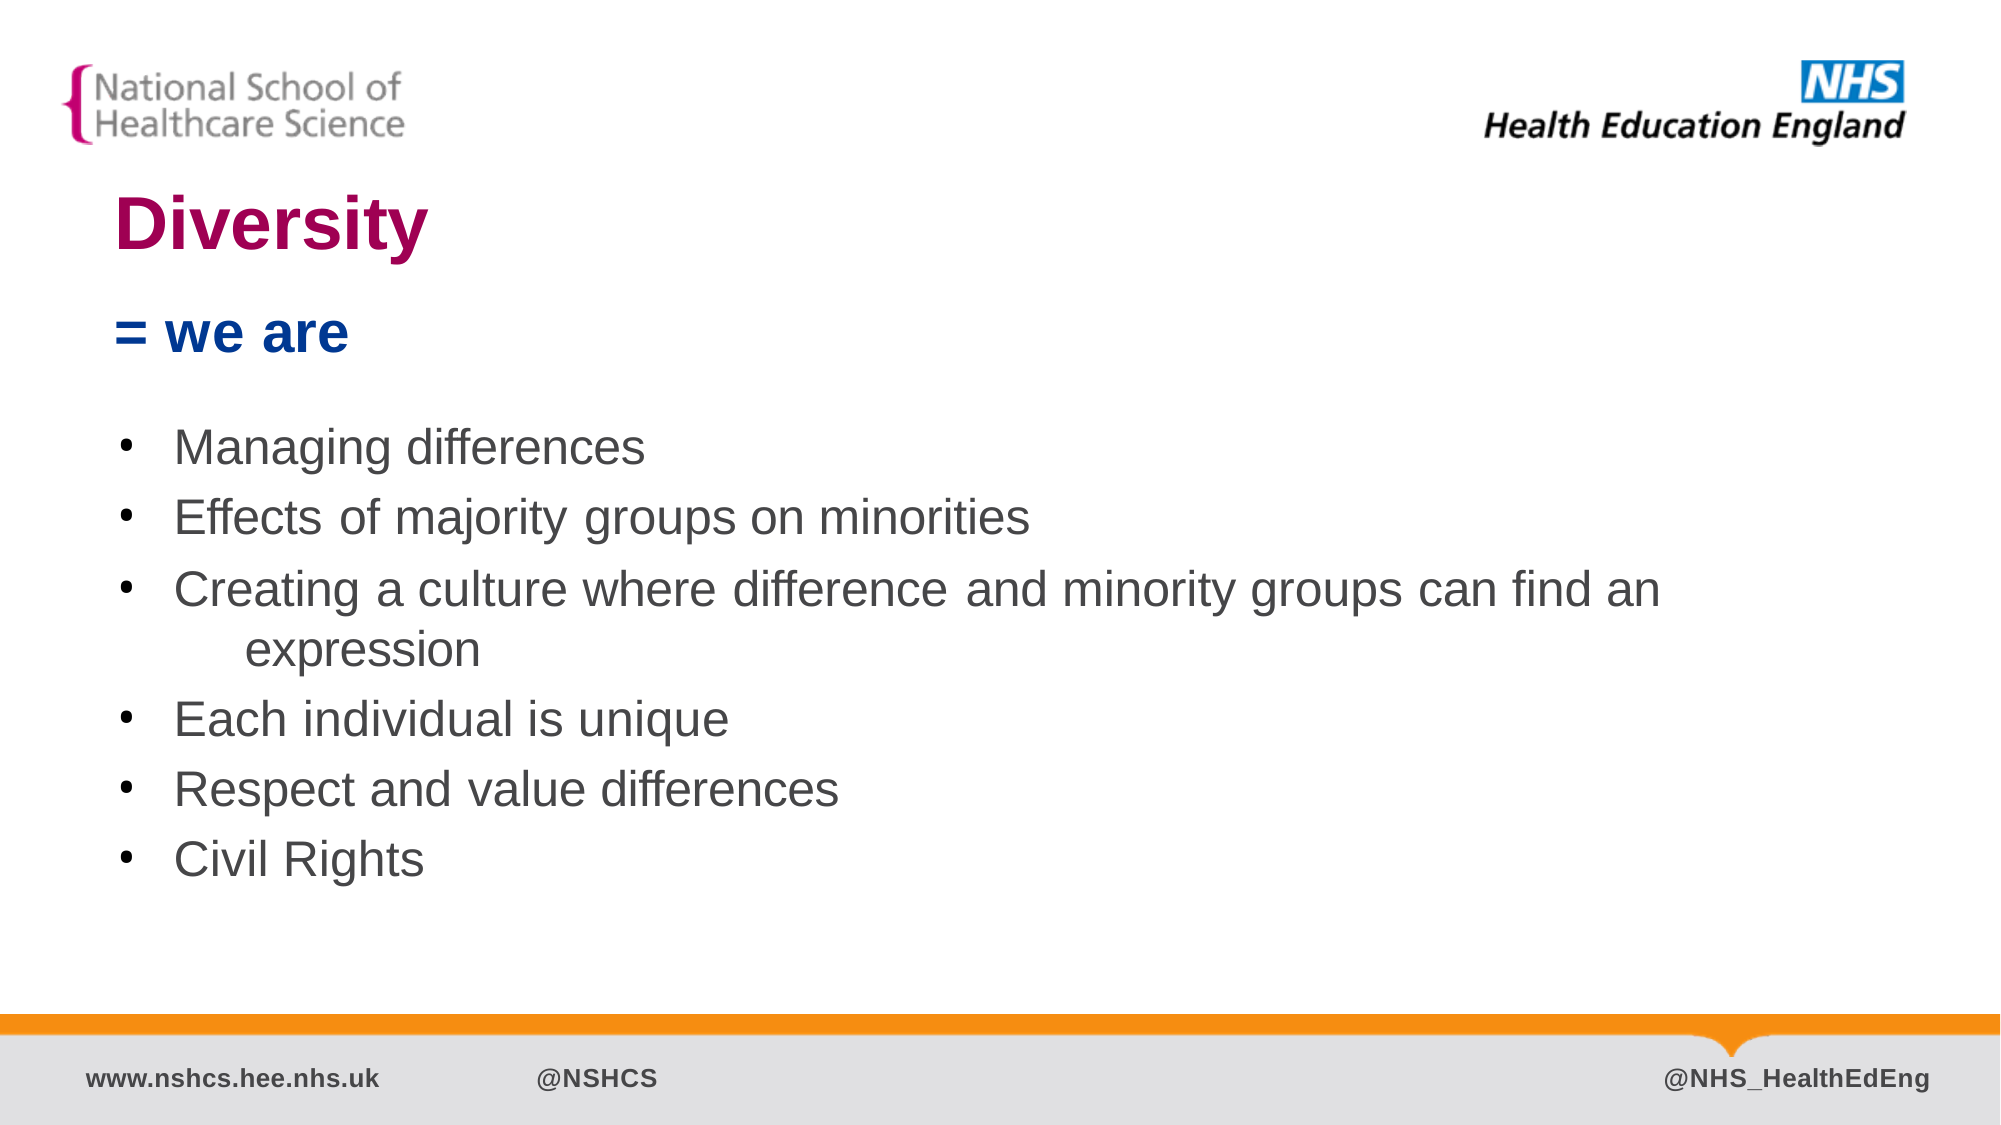

# Diversity
= we are
Managing differences
Effects of majority groups on minorities
Creating a culture where difference and minority groups can find an expression
Each individual is unique
Respect and value differences
Civil Rights
www.nshcs.hee.nhs.uk
@NSHCS
@NHS_HealthEdEng